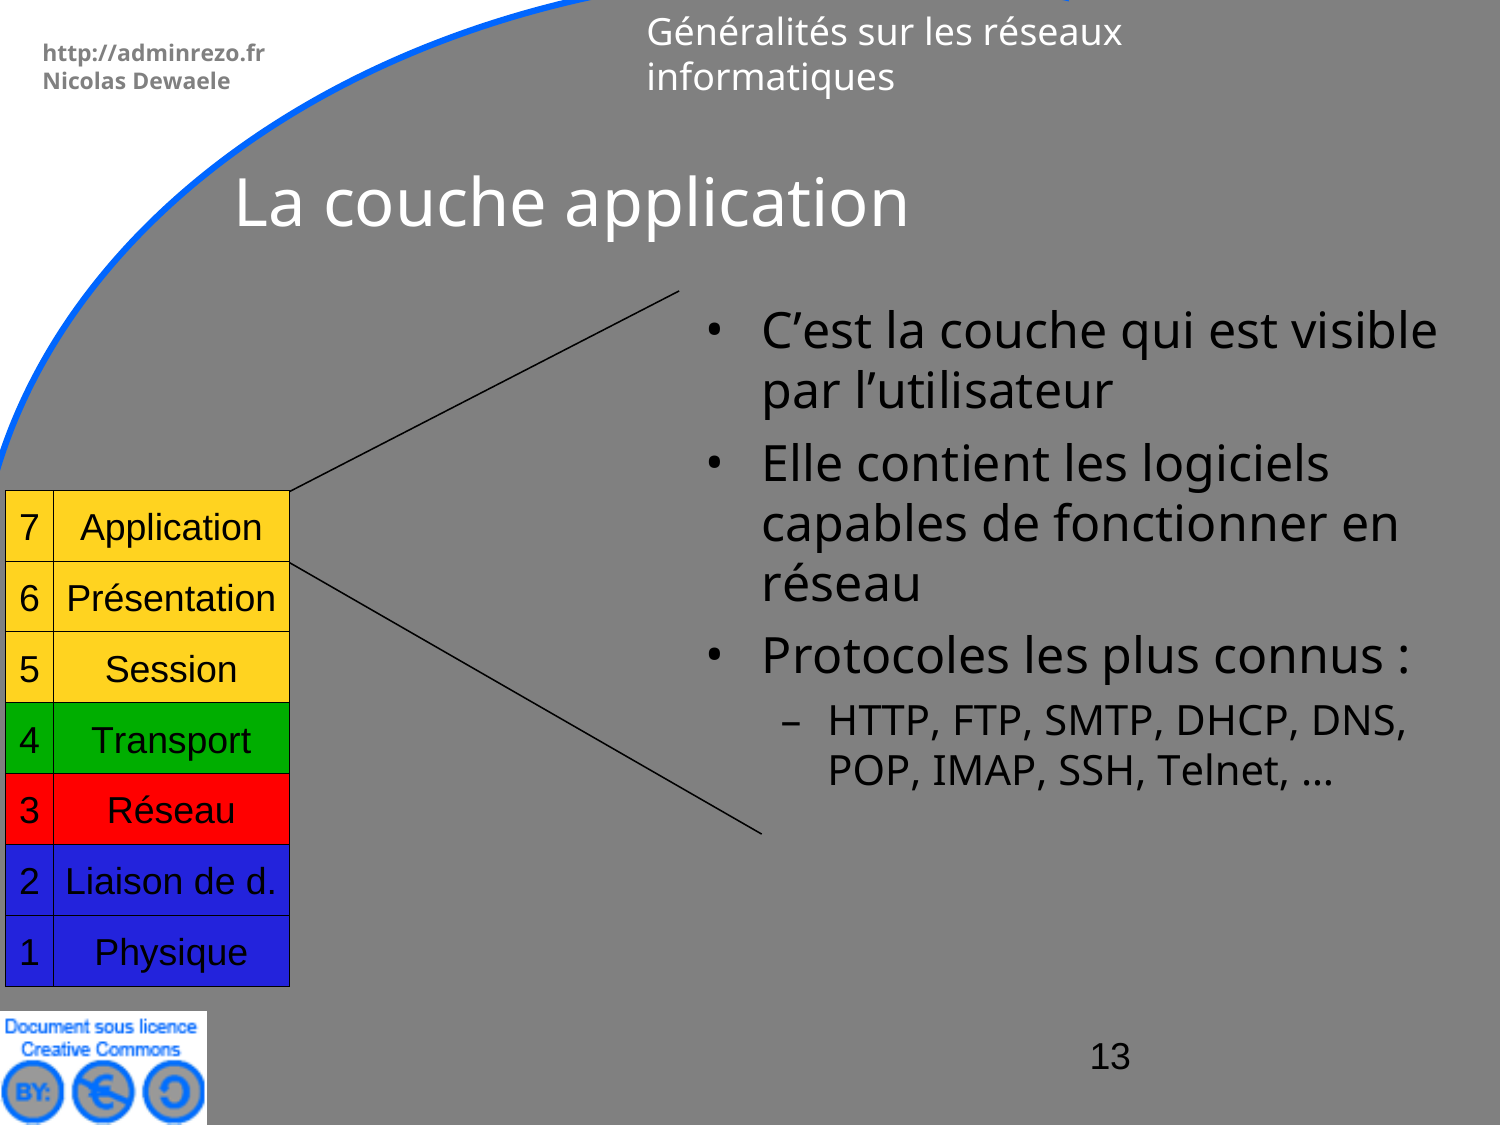

# La couche application
C’est la couche qui est visible par l’utilisateur
Elle contient les logiciels capables de fonctionner en réseau
Protocoles les plus connus :
HTTP, FTP, SMTP, DHCP, DNS, POP, IMAP, SSH, Telnet, …
7
Application
6
Présentation
5
Session
4
Transport
3
Réseau
2
Liaison de d.
1
Physique
13